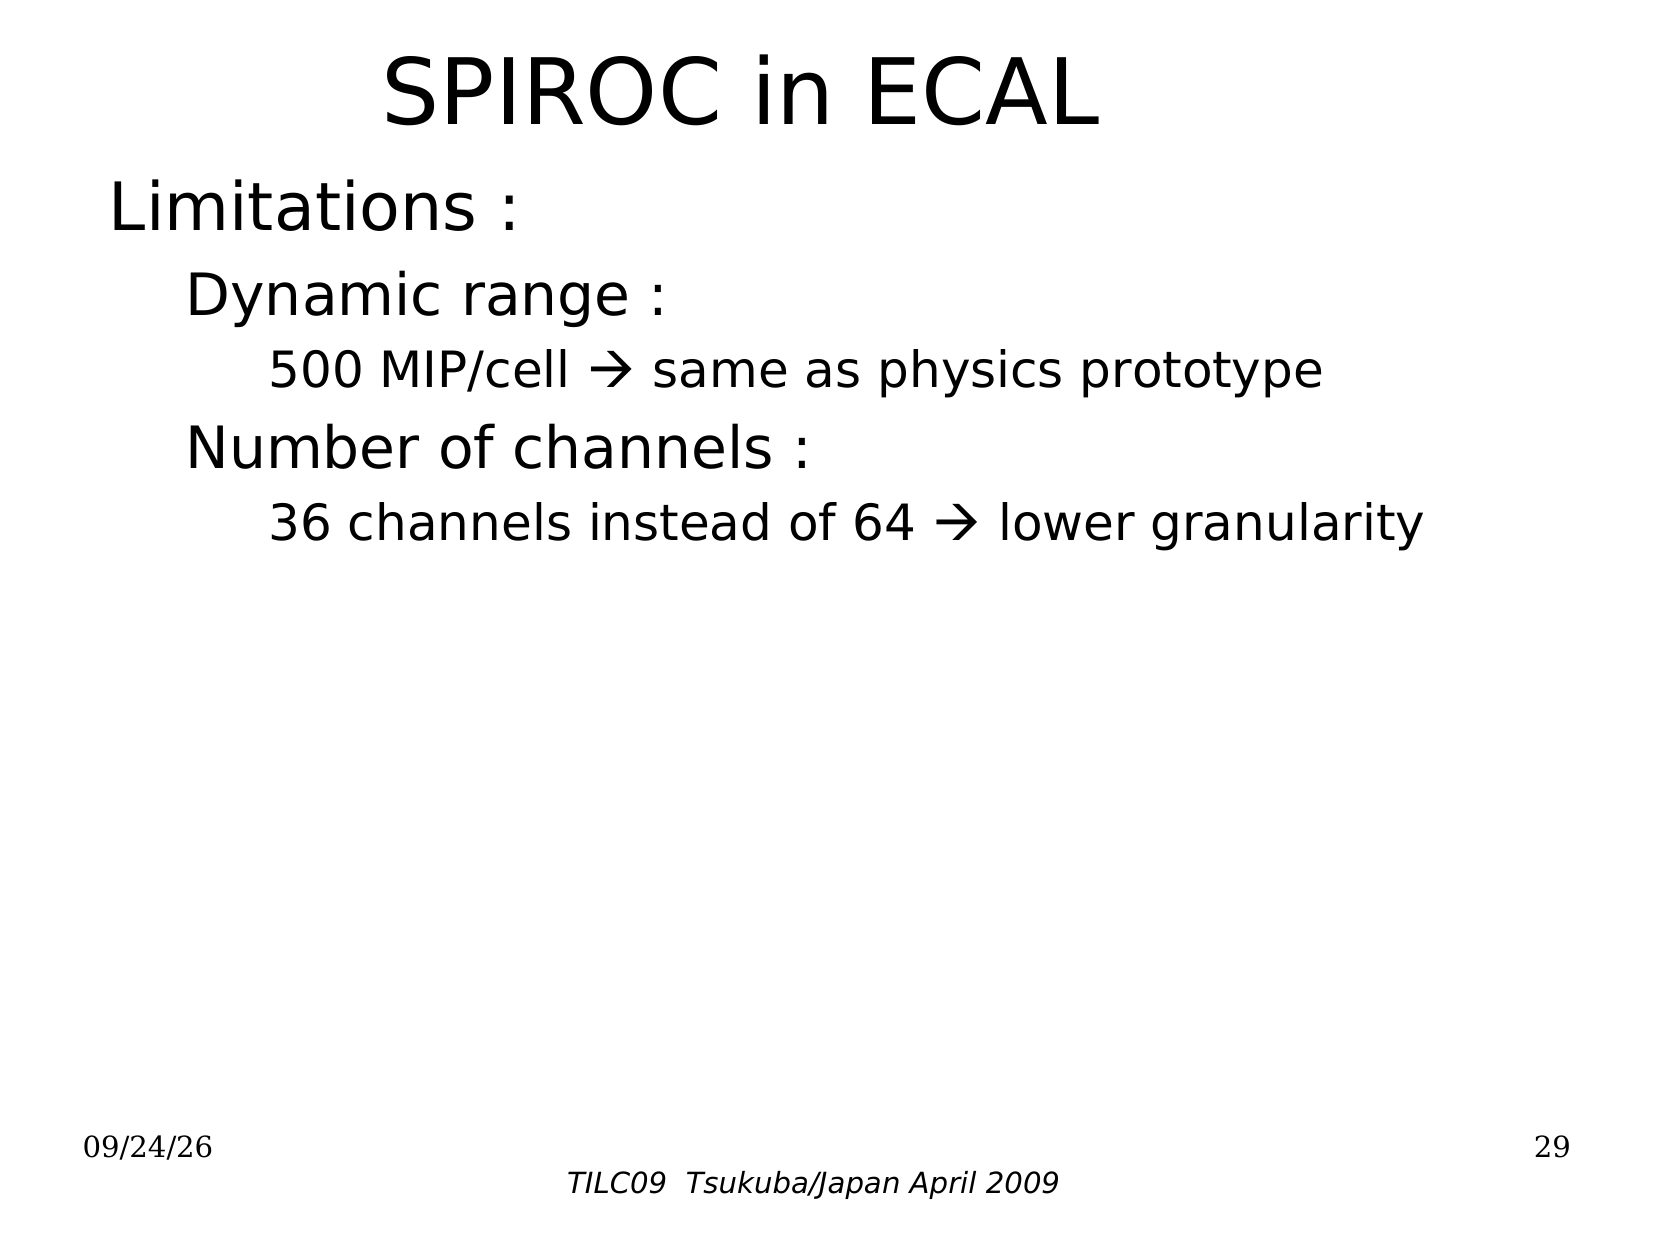

# SPIROC in ECAL
Limitations :
Dynamic range :
500 MIP/cell  same as physics prototype
Number of channels :
36 channels instead of 64  lower granularity
29